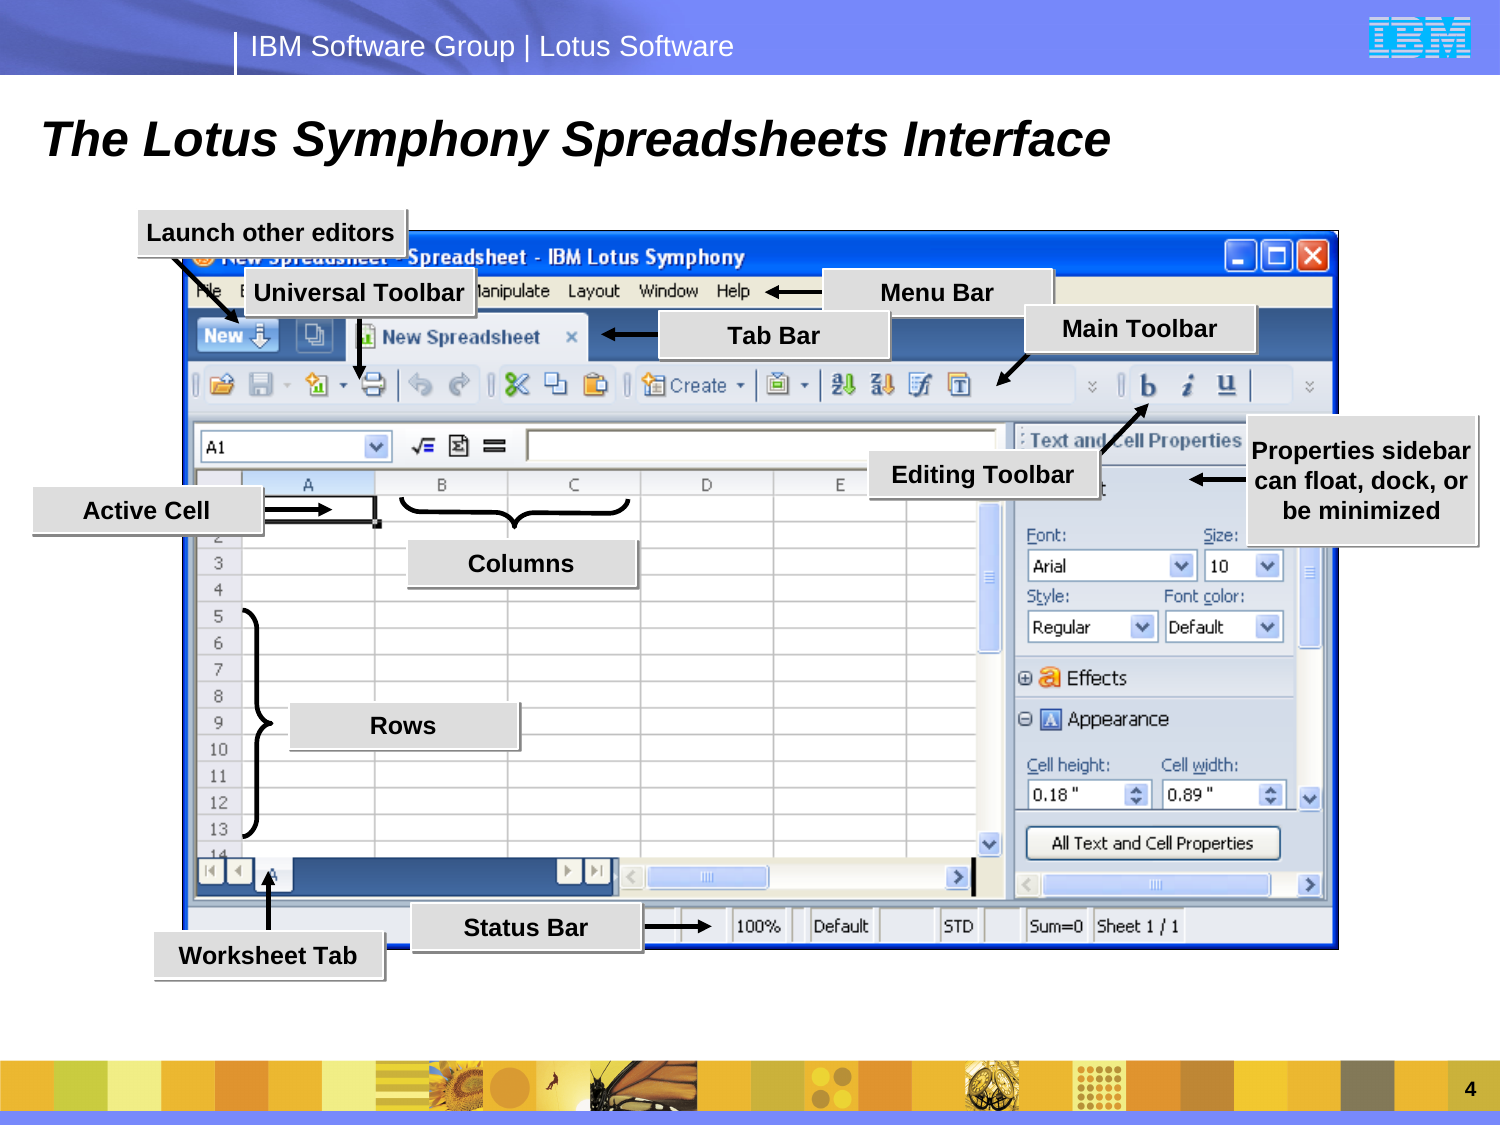

# The Lotus Symphony Spreadsheets Interface
Launch other editors
Universal Toolbar
Menu Bar
Main Toolbar
Tab Bar
Properties sidebar
can float, dock, or
be minimized
Editing Toolbar
Active Cell
Columns
Rows
Status Bar
Worksheet Tab
4